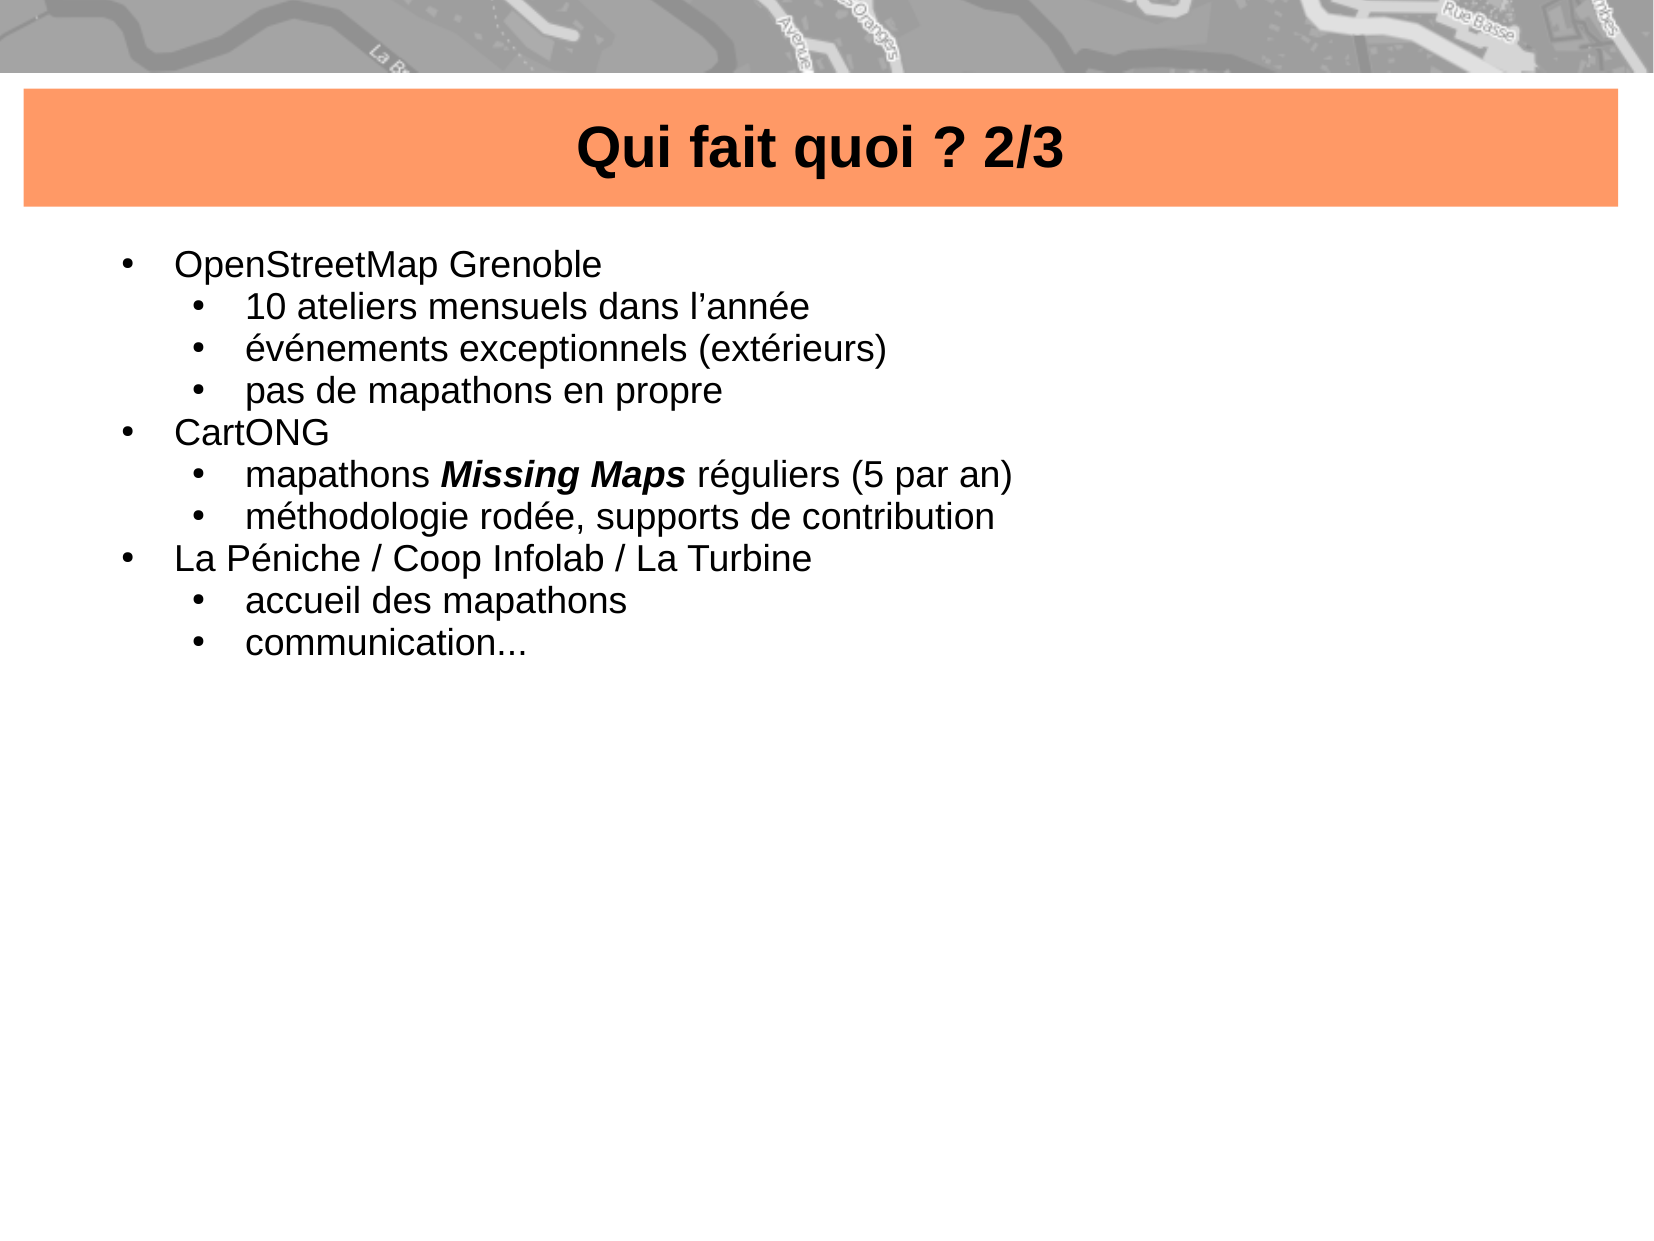

| | | | |
| --- | --- | --- | --- |
Qui fait quoi ? 2/3
OpenStreetMap Grenoble
10 ateliers mensuels dans l’année
événements exceptionnels (extérieurs)
pas de mapathons en propre
CartONG
mapathons Missing Maps réguliers (5 par an)
méthodologie rodée, supports de contribution
La Péniche / Coop Infolab / La Turbine
accueil des mapathons
communication...